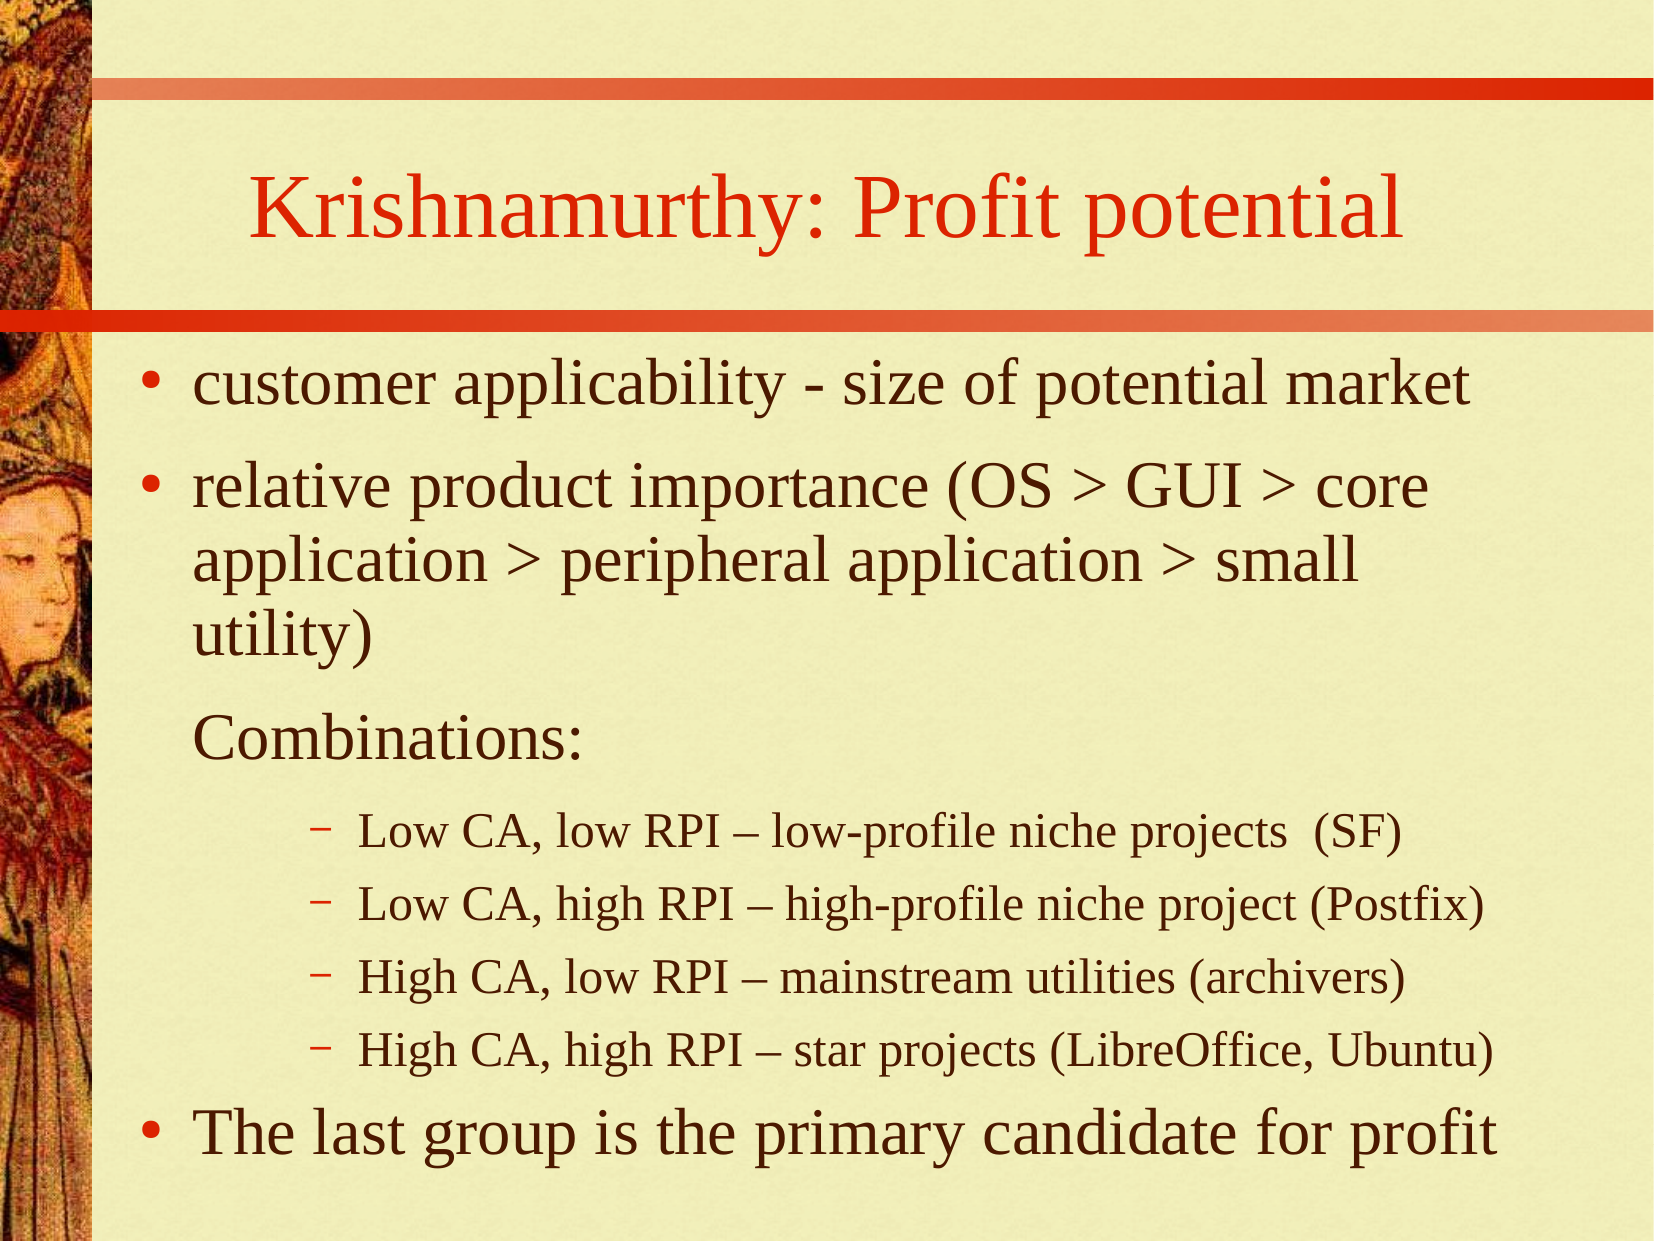

# Krishnamurthy: Profit potential
customer applicability - size of potential market
relative product importance (OS > GUI > core application > peripheral application > small utility)
Combinations:
Low CA, low RPI – low-profile niche projects (SF)
Low CA, high RPI – high-profile niche project (Postfix)
High CA, low RPI – mainstream utilities (archivers)
High CA, high RPI – star projects (LibreOffice, Ubuntu)
The last group is the primary candidate for profit